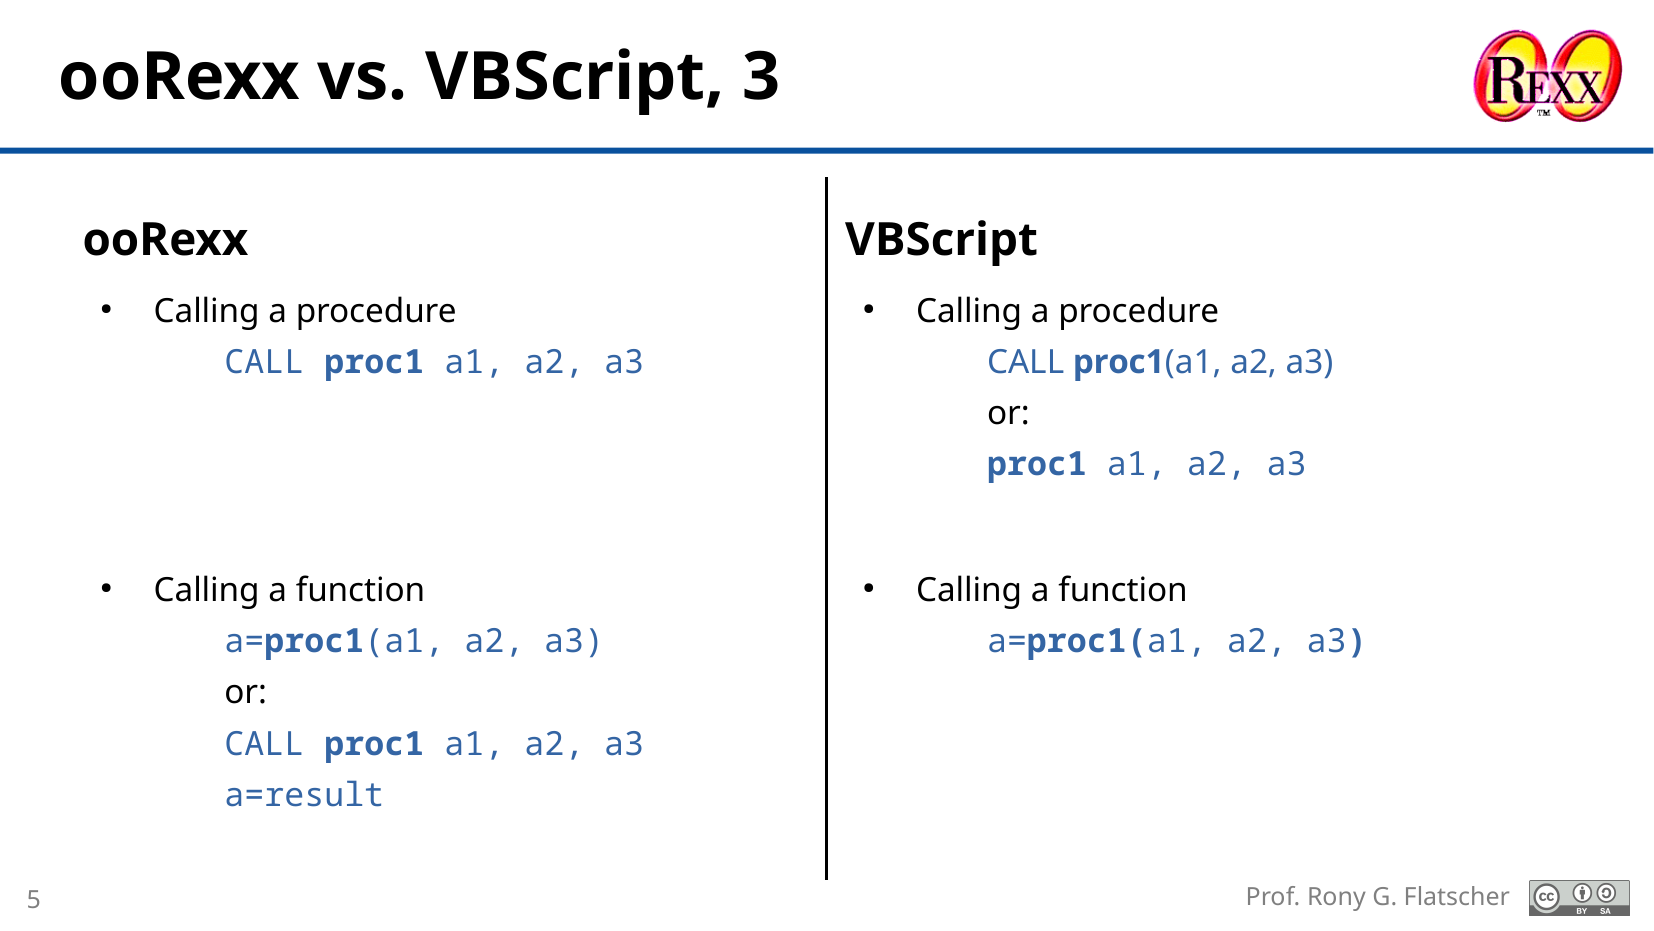

# ooRexx vs. VBScript, 3
ooRexx
Calling a procedure
CALL proc1 a1, a2, a3
Calling a function
a=proc1(a1, a2, a3)
or:
CALL proc1 a1, a2, a3
a=result
VBScript
Calling a procedure
CALL proc1(a1, a2, a3)
or:
proc1 a1, a2, a3
Calling a function
a=proc1(a1, a2, a3)